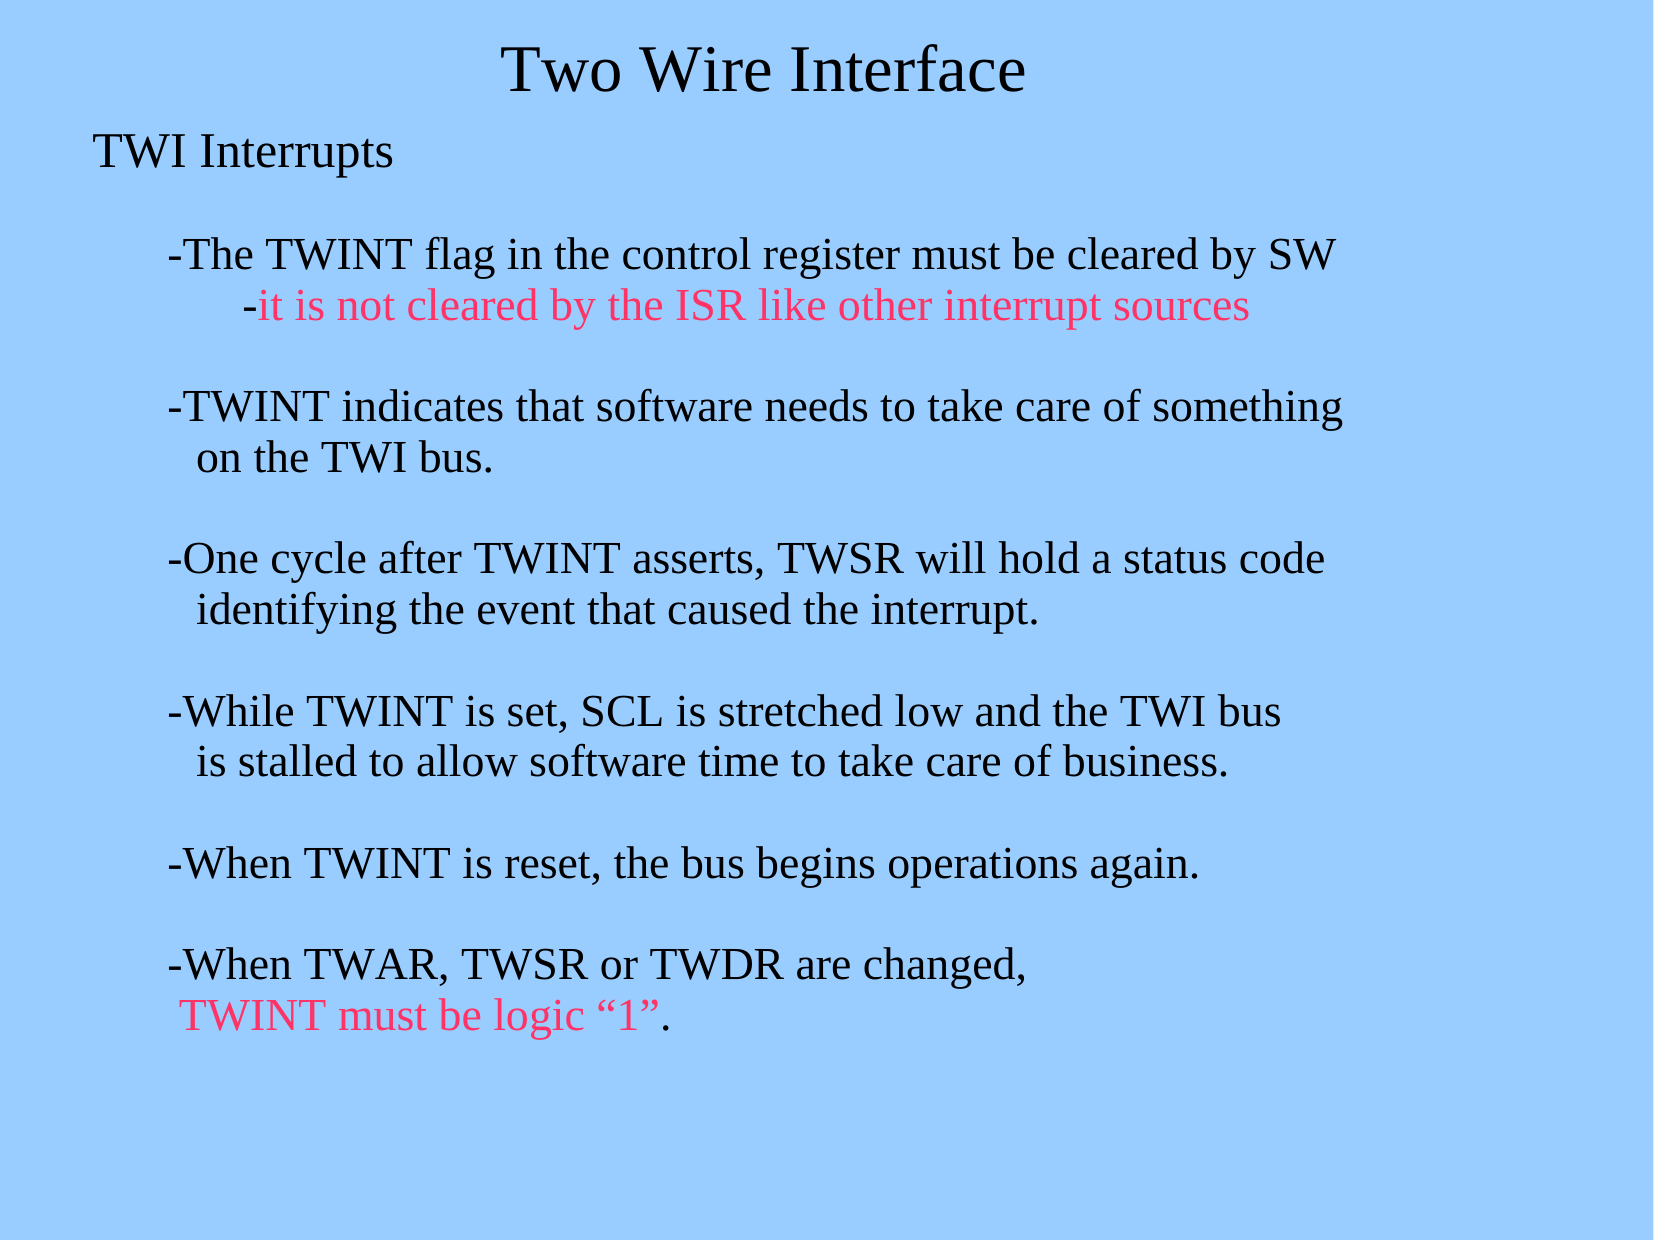

Two Wire Interface
TWI Interrupts
	-The TWINT flag in the control register must be cleared by SW
		-it is not cleared by the ISR like other interrupt sources
	-TWINT indicates that software needs to take care of something
 on the TWI bus.
	-One cycle after TWINT asserts, TWSR will hold a status code
 identifying the event that caused the interrupt.
	-While TWINT is set, SCL is stretched low and the TWI bus
 is stalled to allow software time to take care of business.
	-When TWINT is reset, the bus begins operations again.
	-When TWAR, TWSR or TWDR are changed,
	 TWINT must be logic “1”.